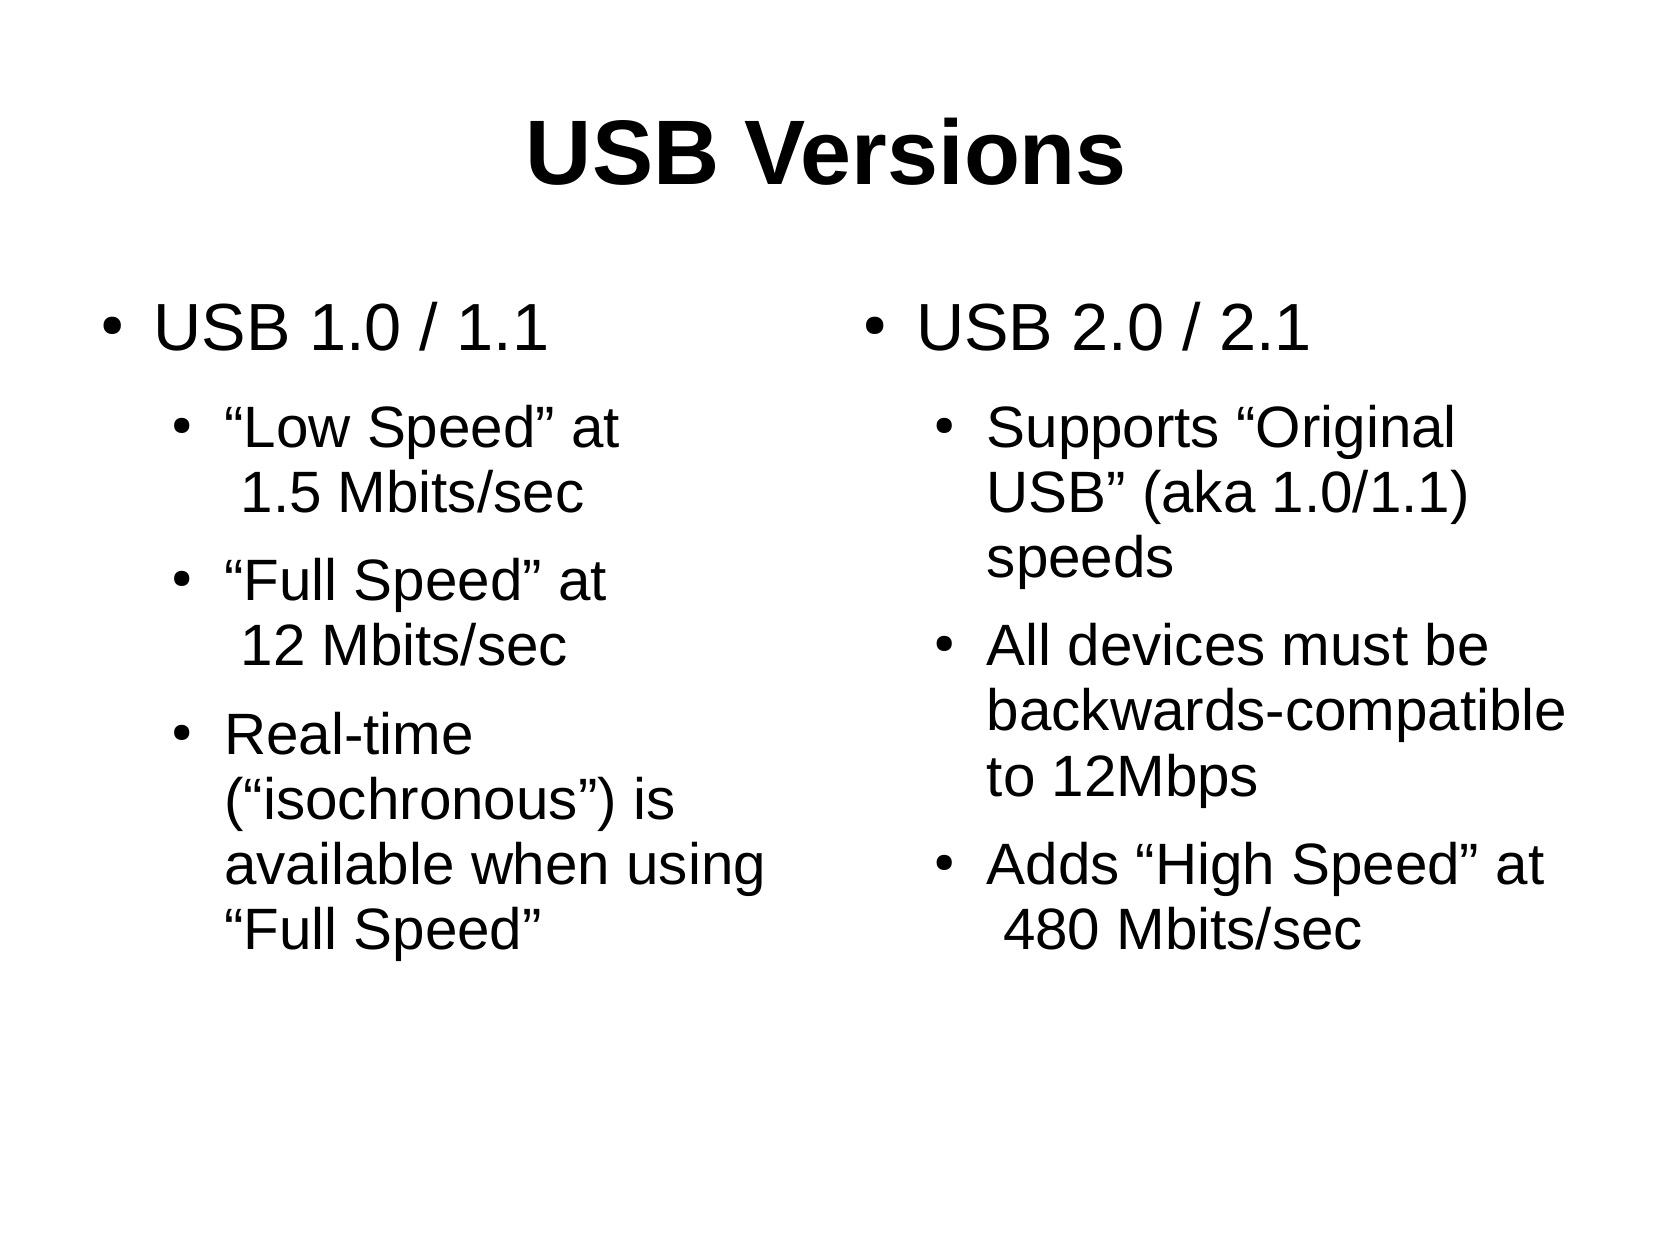

# USB Versions
USB 1.0 / 1.1
“Low Speed” at
 1.5 Mbits/sec
“Full Speed” at
 12 Mbits/sec
Real-time (“isochronous”) is available when using “Full Speed”
USB 2.0 / 2.1
Supports “Original USB” (aka 1.0/1.1) speeds
All devices must be backwards-compatible to 12Mbps
Adds “High Speed” at
 480 Mbits/sec